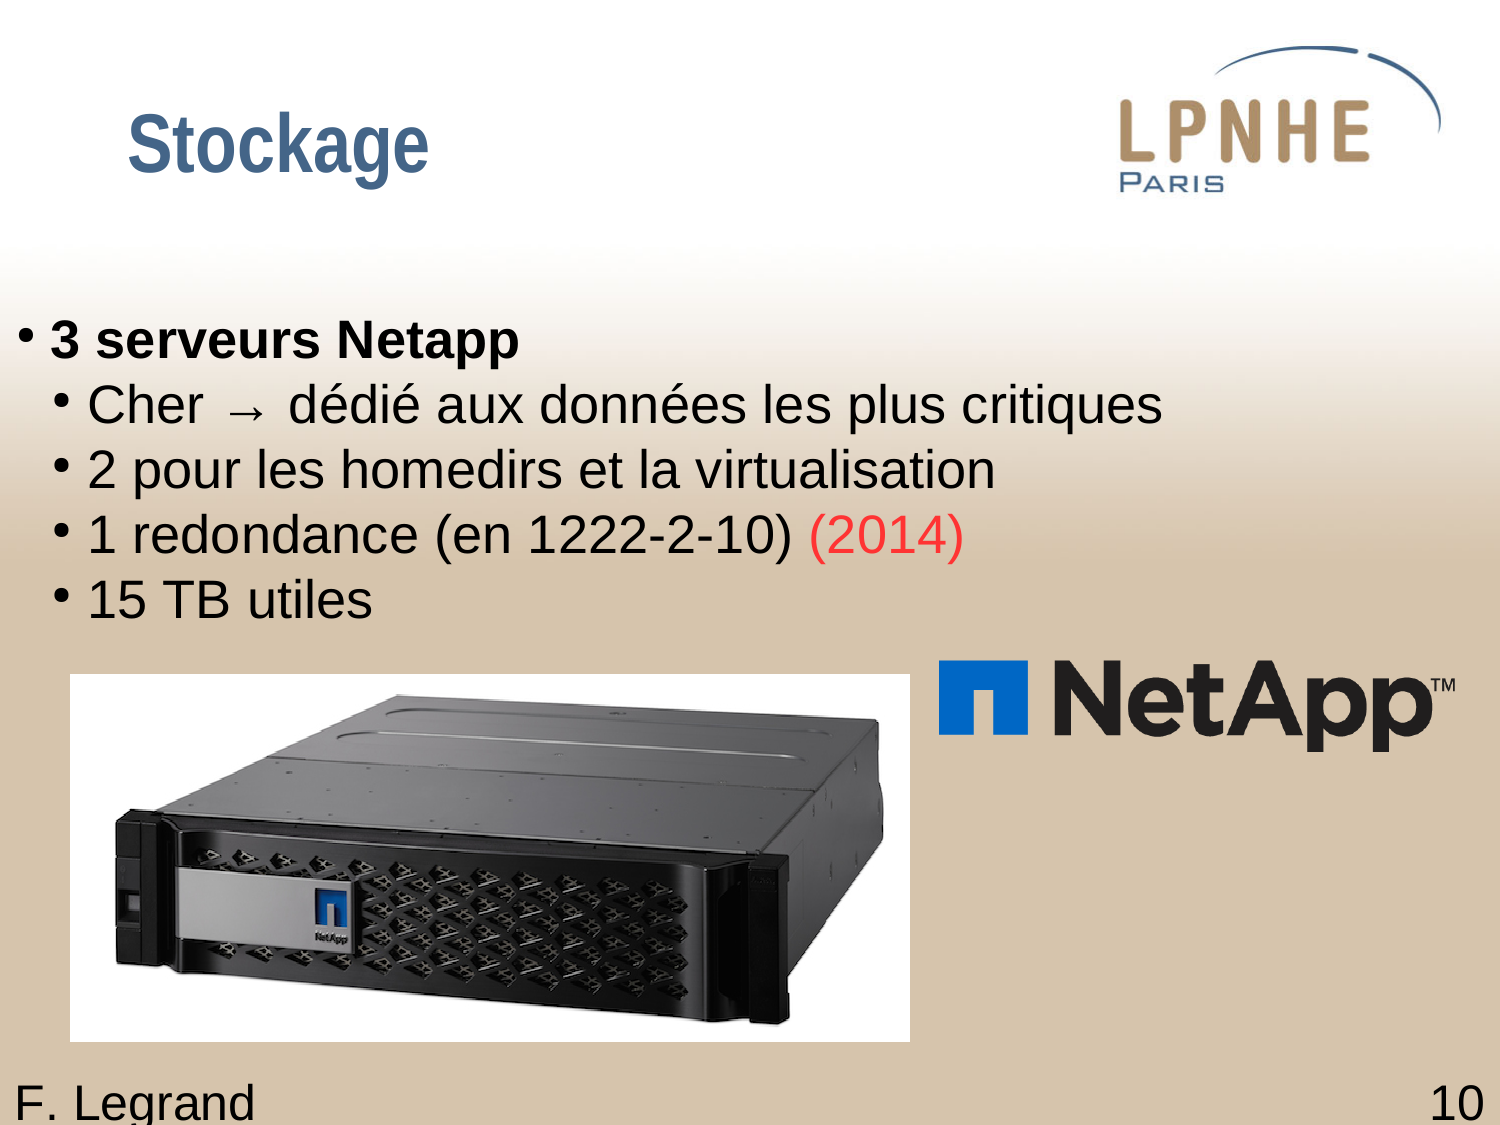

# Stockage
 3 serveurs Netapp
Cher → dédié aux données les plus critiques
2 pour les homedirs et la virtualisation
1 redondance (en 1222-2-10) (2014)
15 TB utiles
10